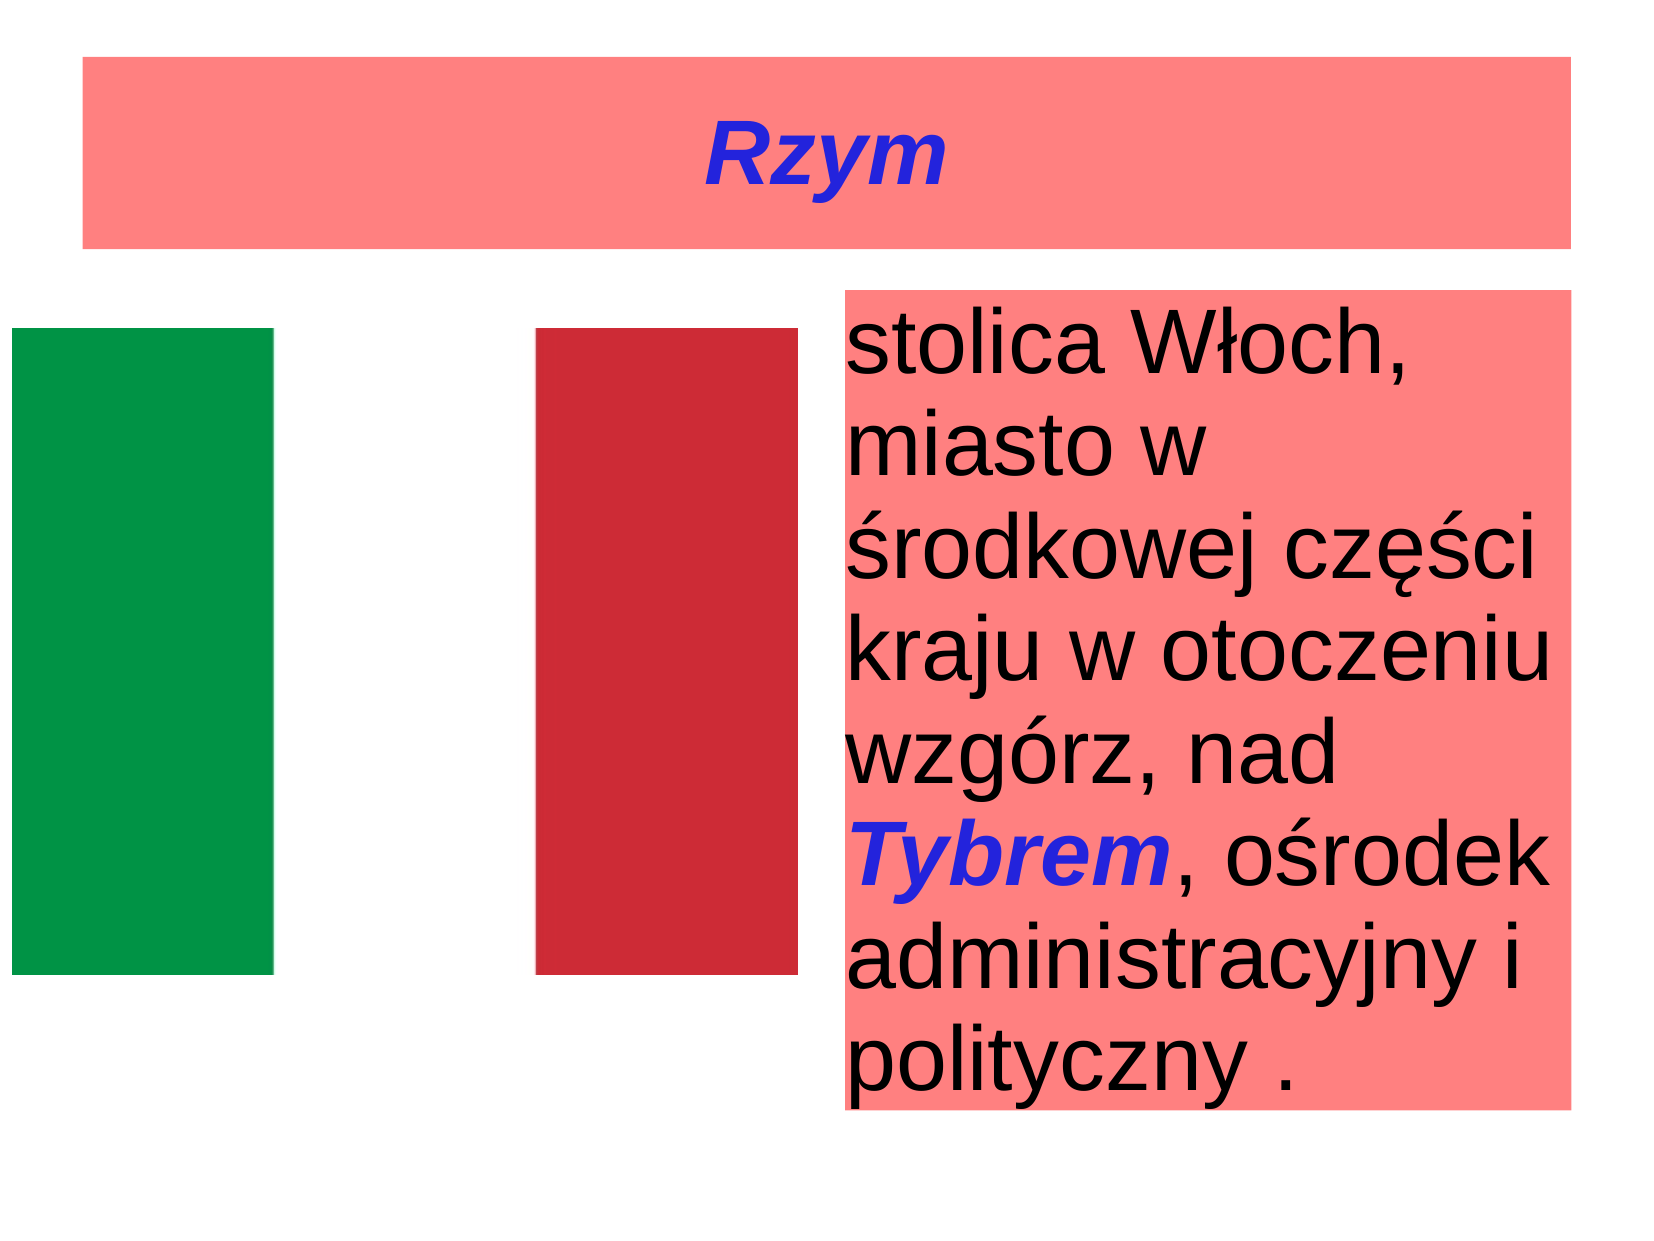

# Rzym
stolica Włoch, miasto w środkowej części kraju w otoczeniu wzgórz, nad Tybrem, ośrodek administracyjny i polityczny .